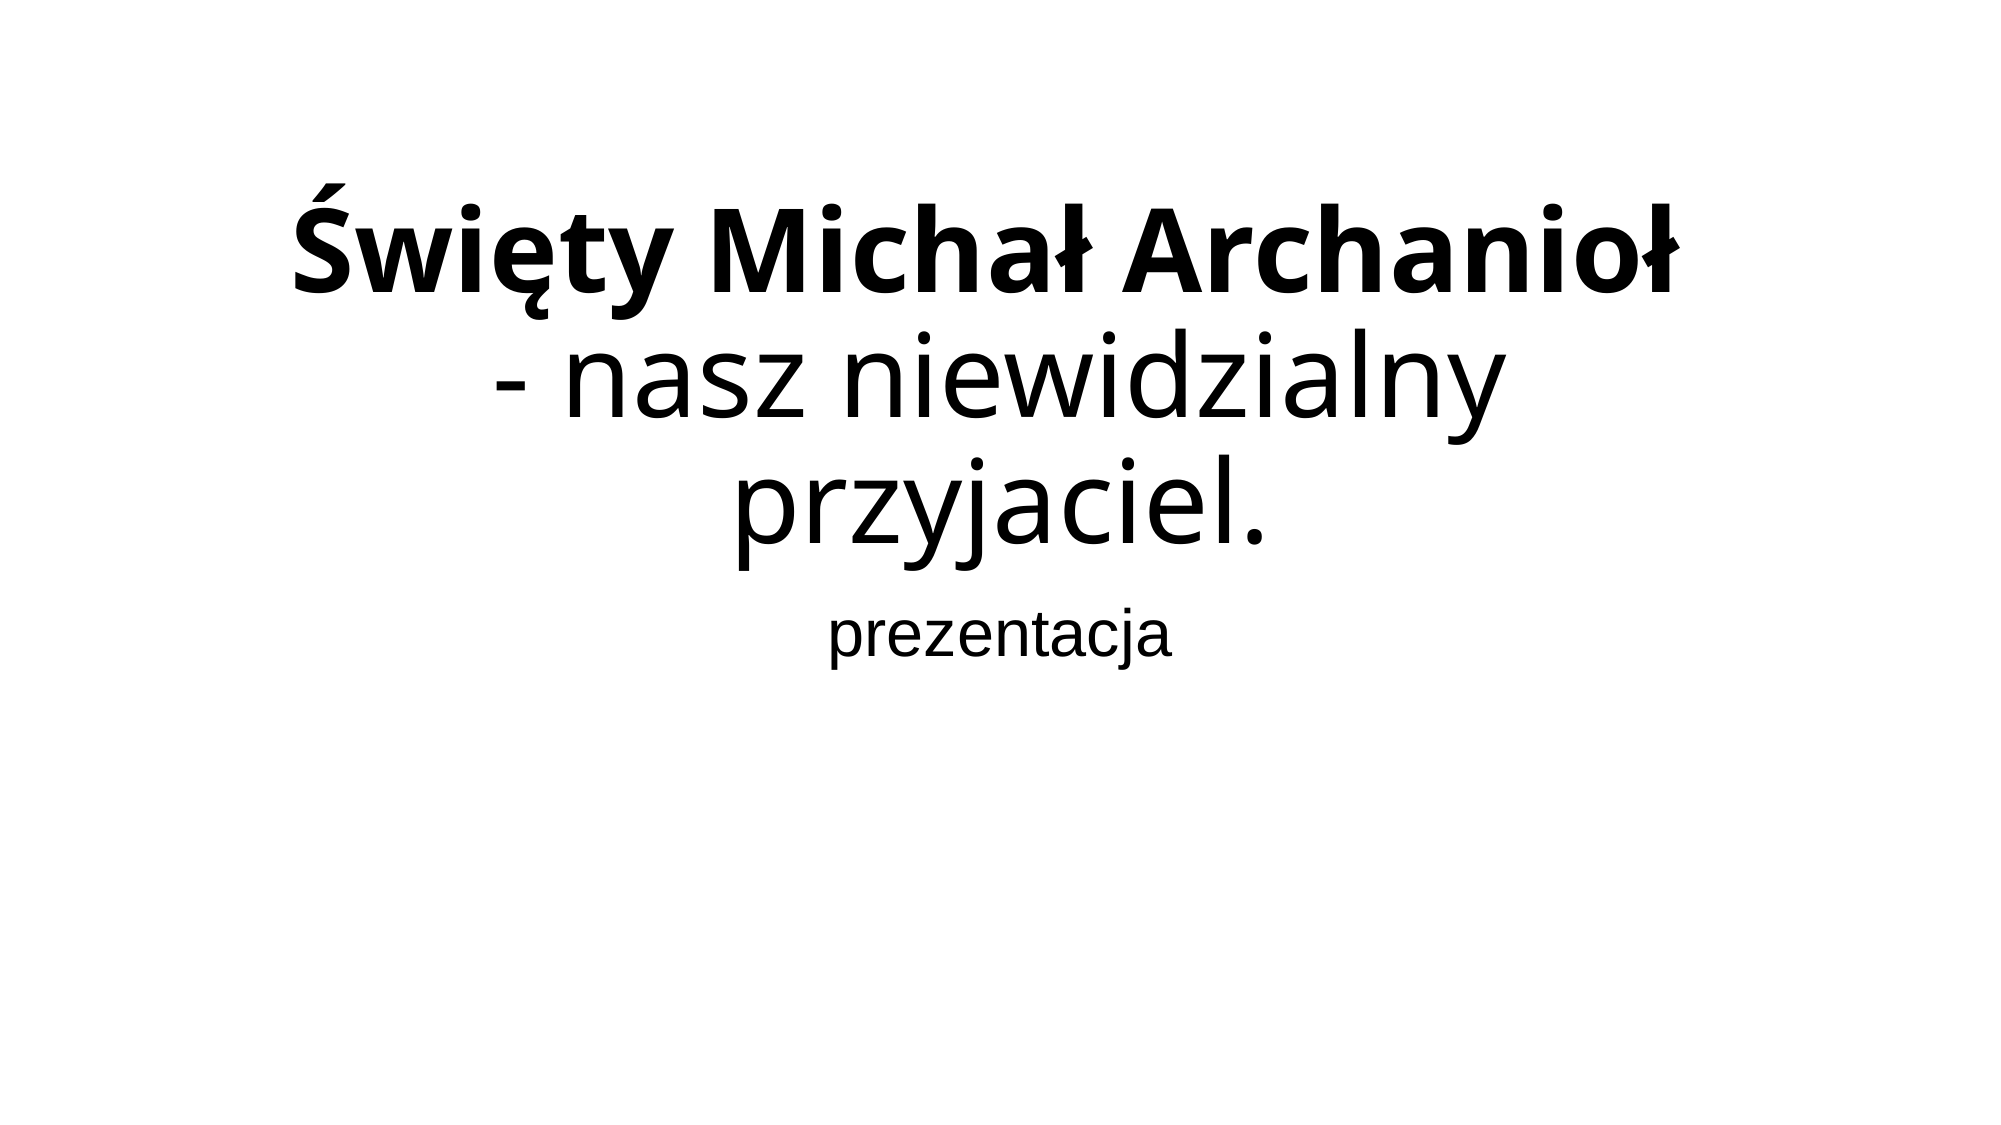

# Święty Michał Archanioł  - nasz niewidzialny przyjaciel.
prezentacja